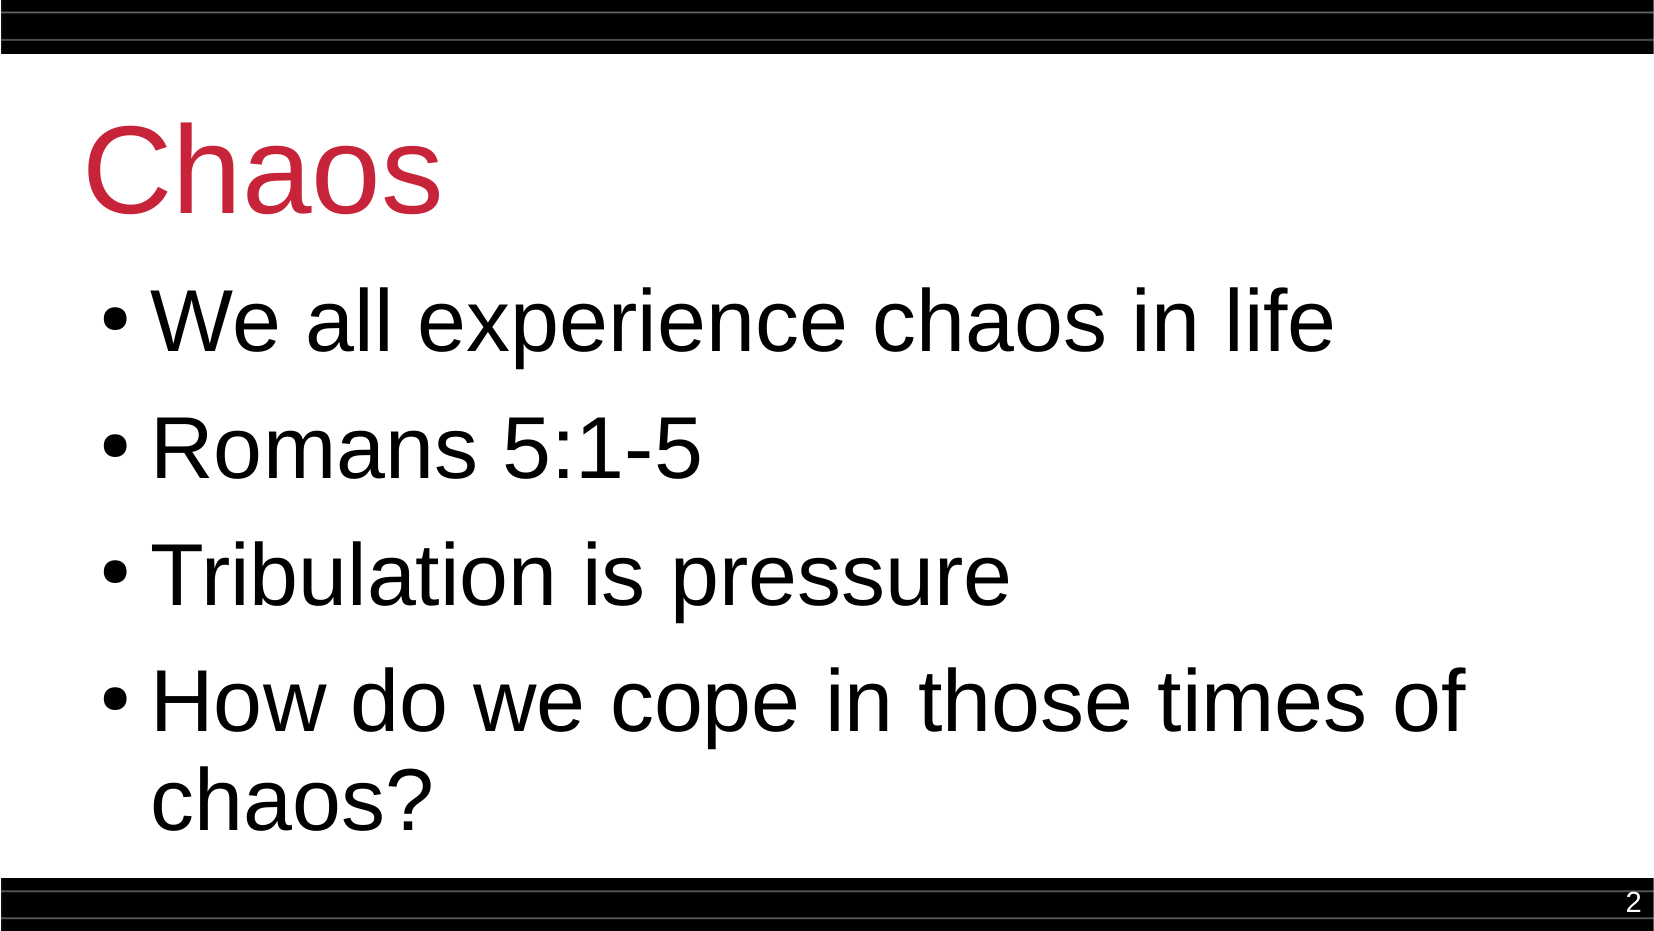

# Chaos
We all experience chaos in life
Romans 5:1-5
Tribulation is pressure
How do we cope in those times of chaos?